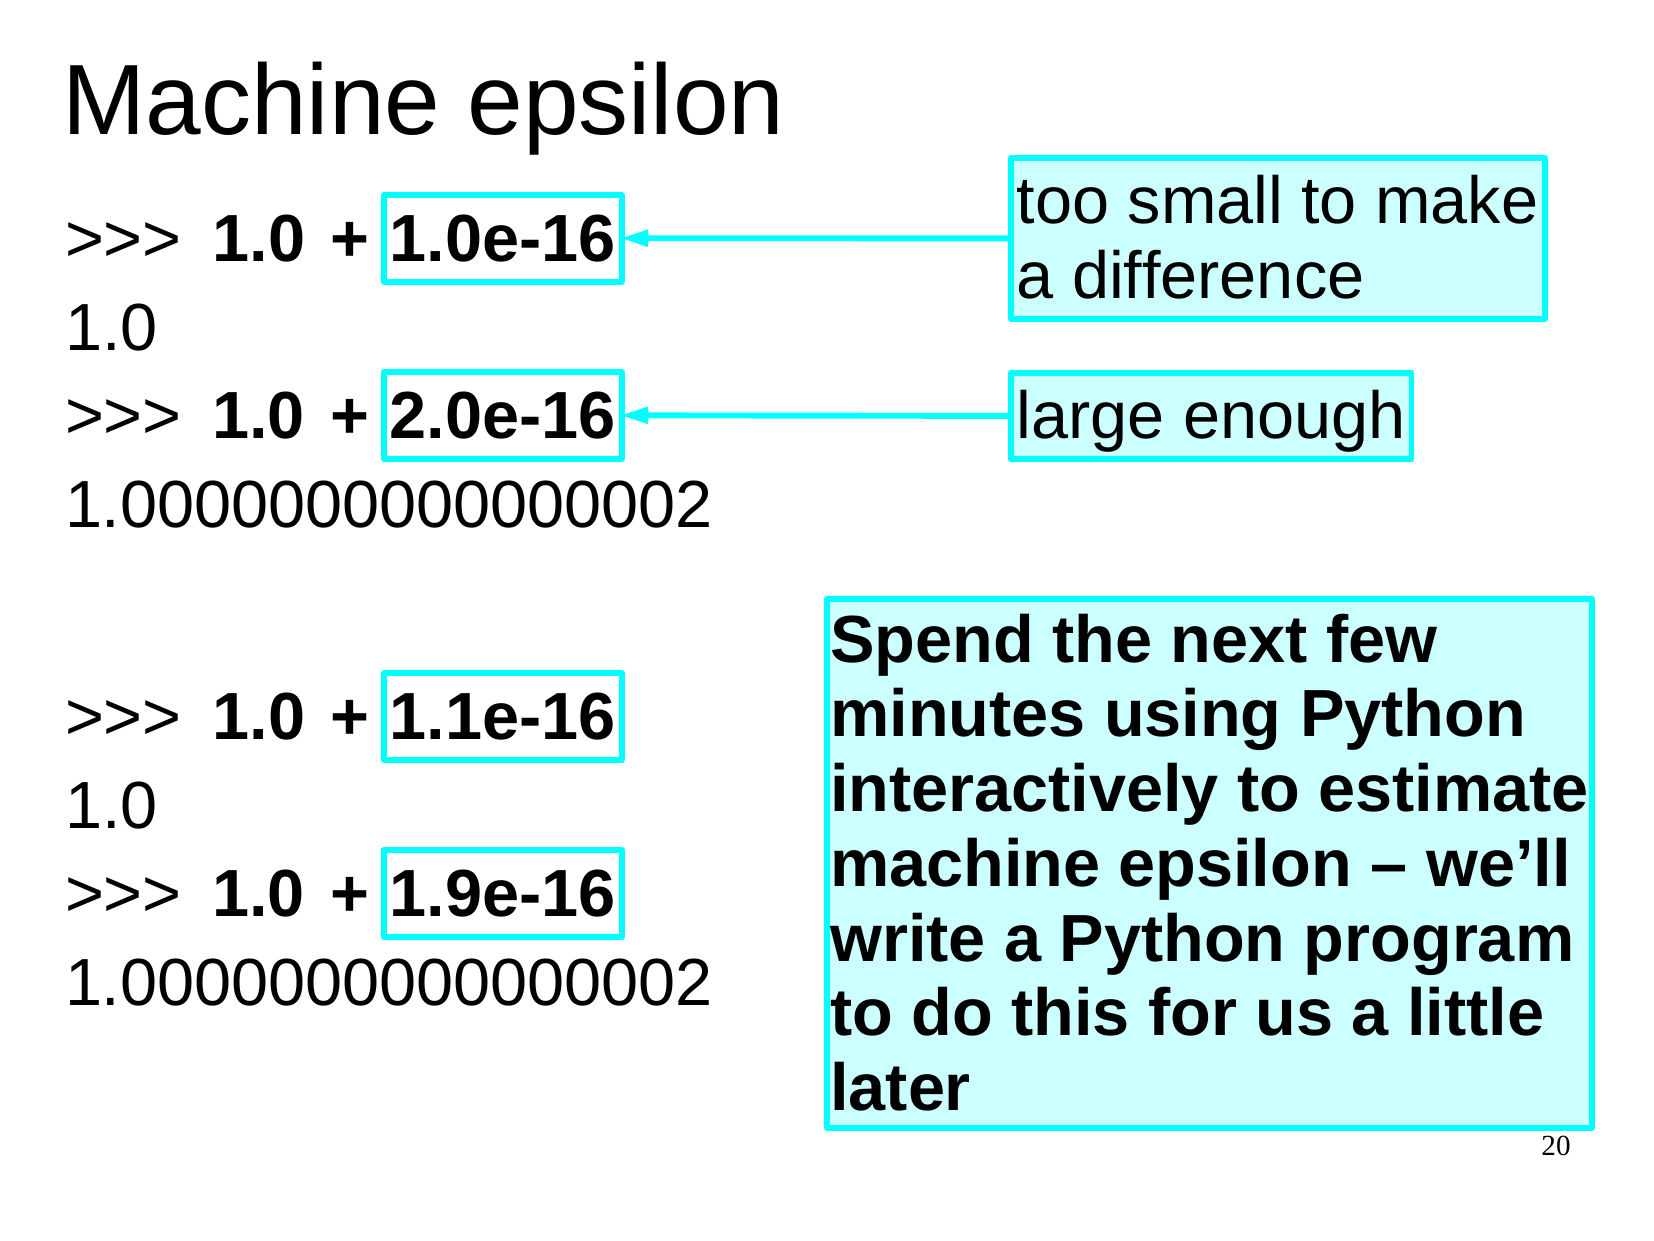

Machine epsilon
too small to make
a difference
>>>
1.0
+
1.0e-16
1.0
>>>
1.0
+
2.0e-16
large enough
1.0000000000000002
Spend the next few
minutes using Python
interactively to estimate
machine epsilon – we’ll
write a Python program
to do this for us a little
later
>>>
1.0
+
1.1e-16
1.0
>>>
1.0
+
1.9e-16
1.0000000000000002
20